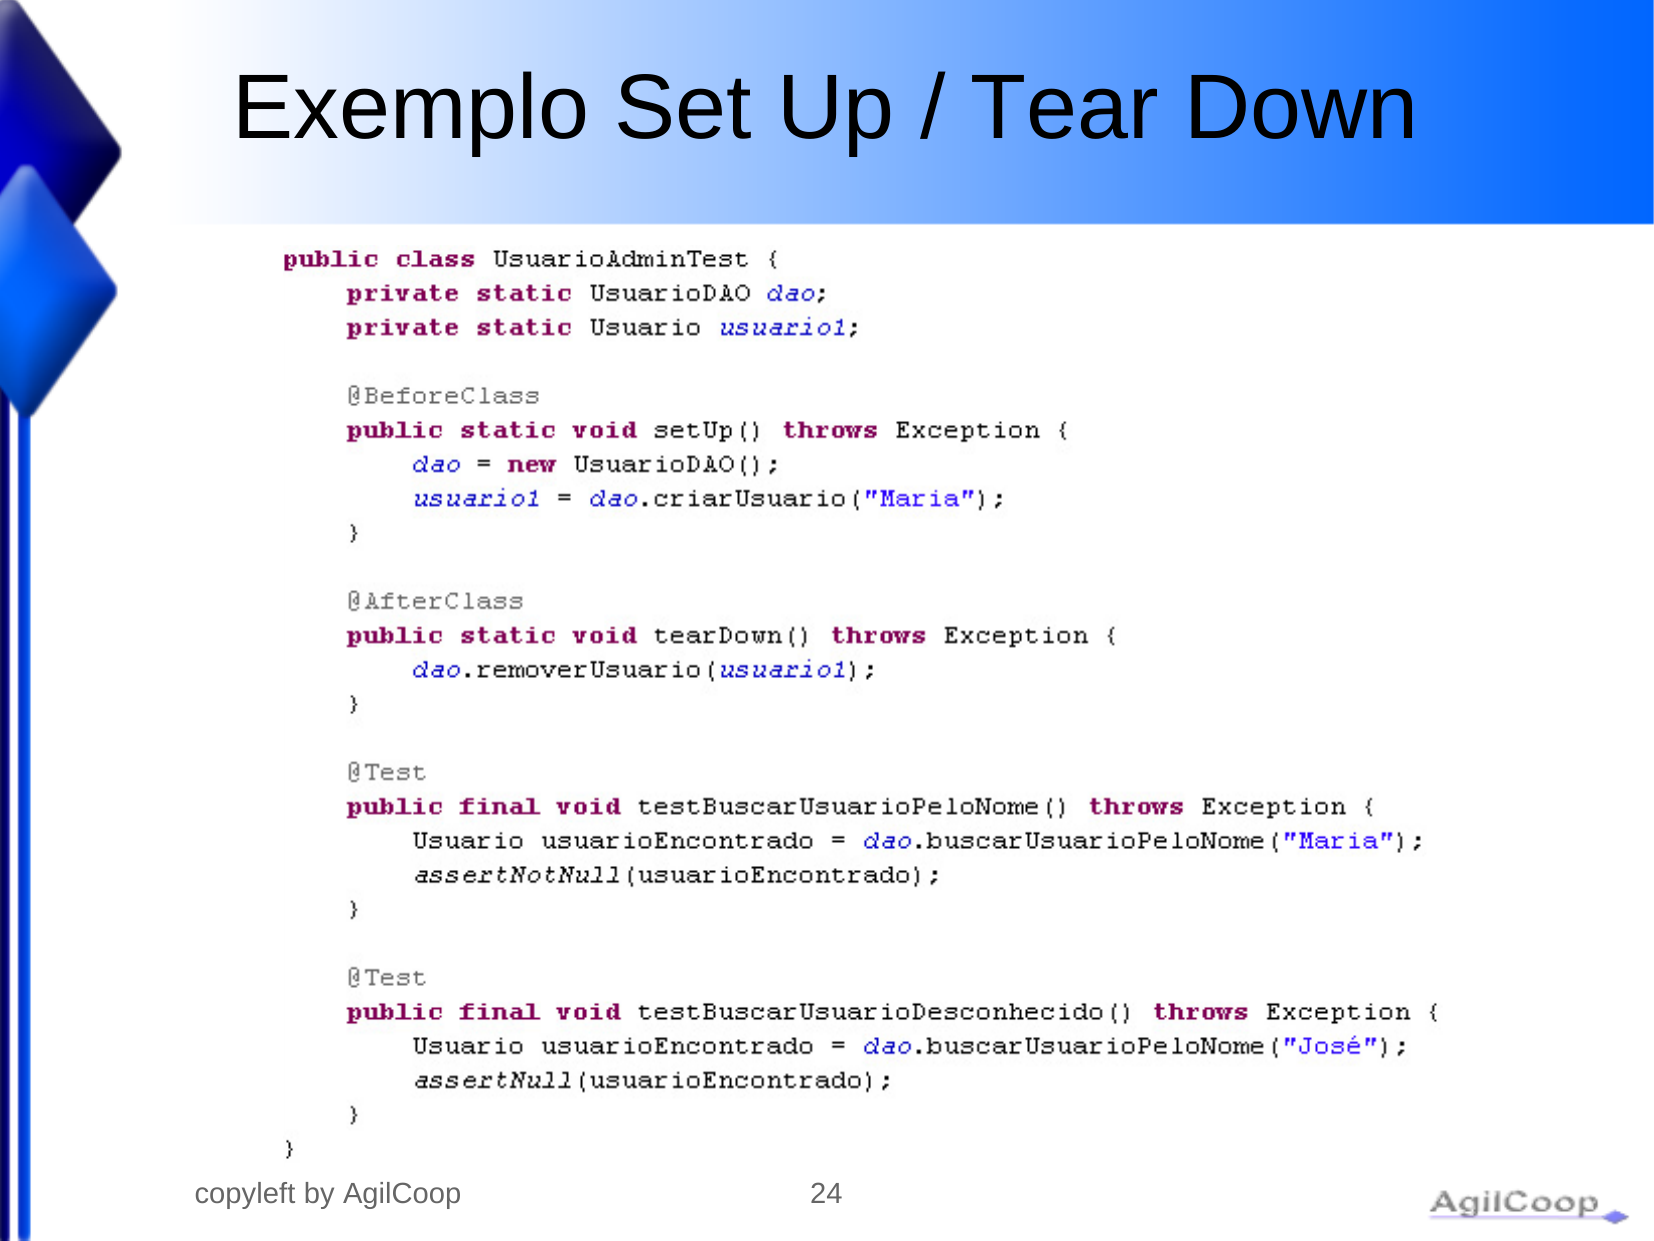

# Exemplo Set Up / Tear Down
copyleft by AgilCoop
24